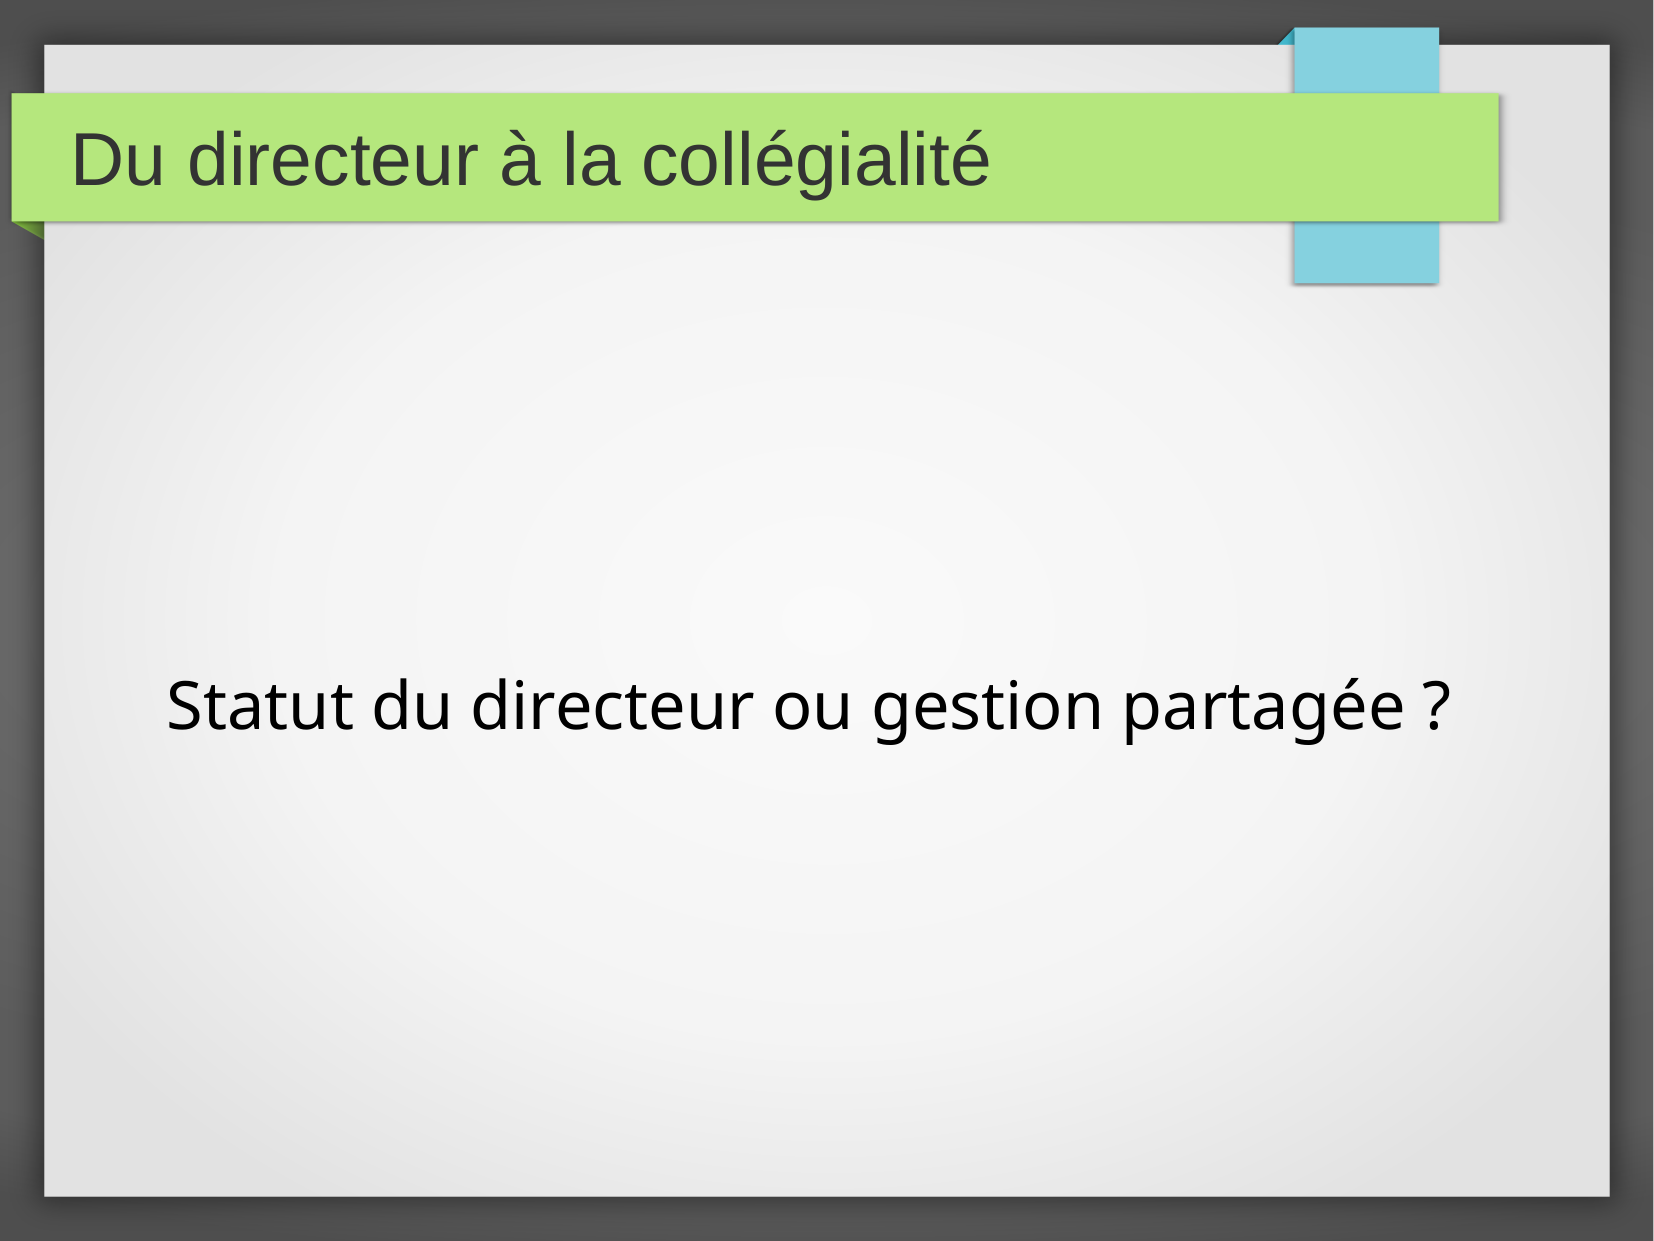

# Du directeur à la collégialité
Statut du directeur ou gestion partagée ?